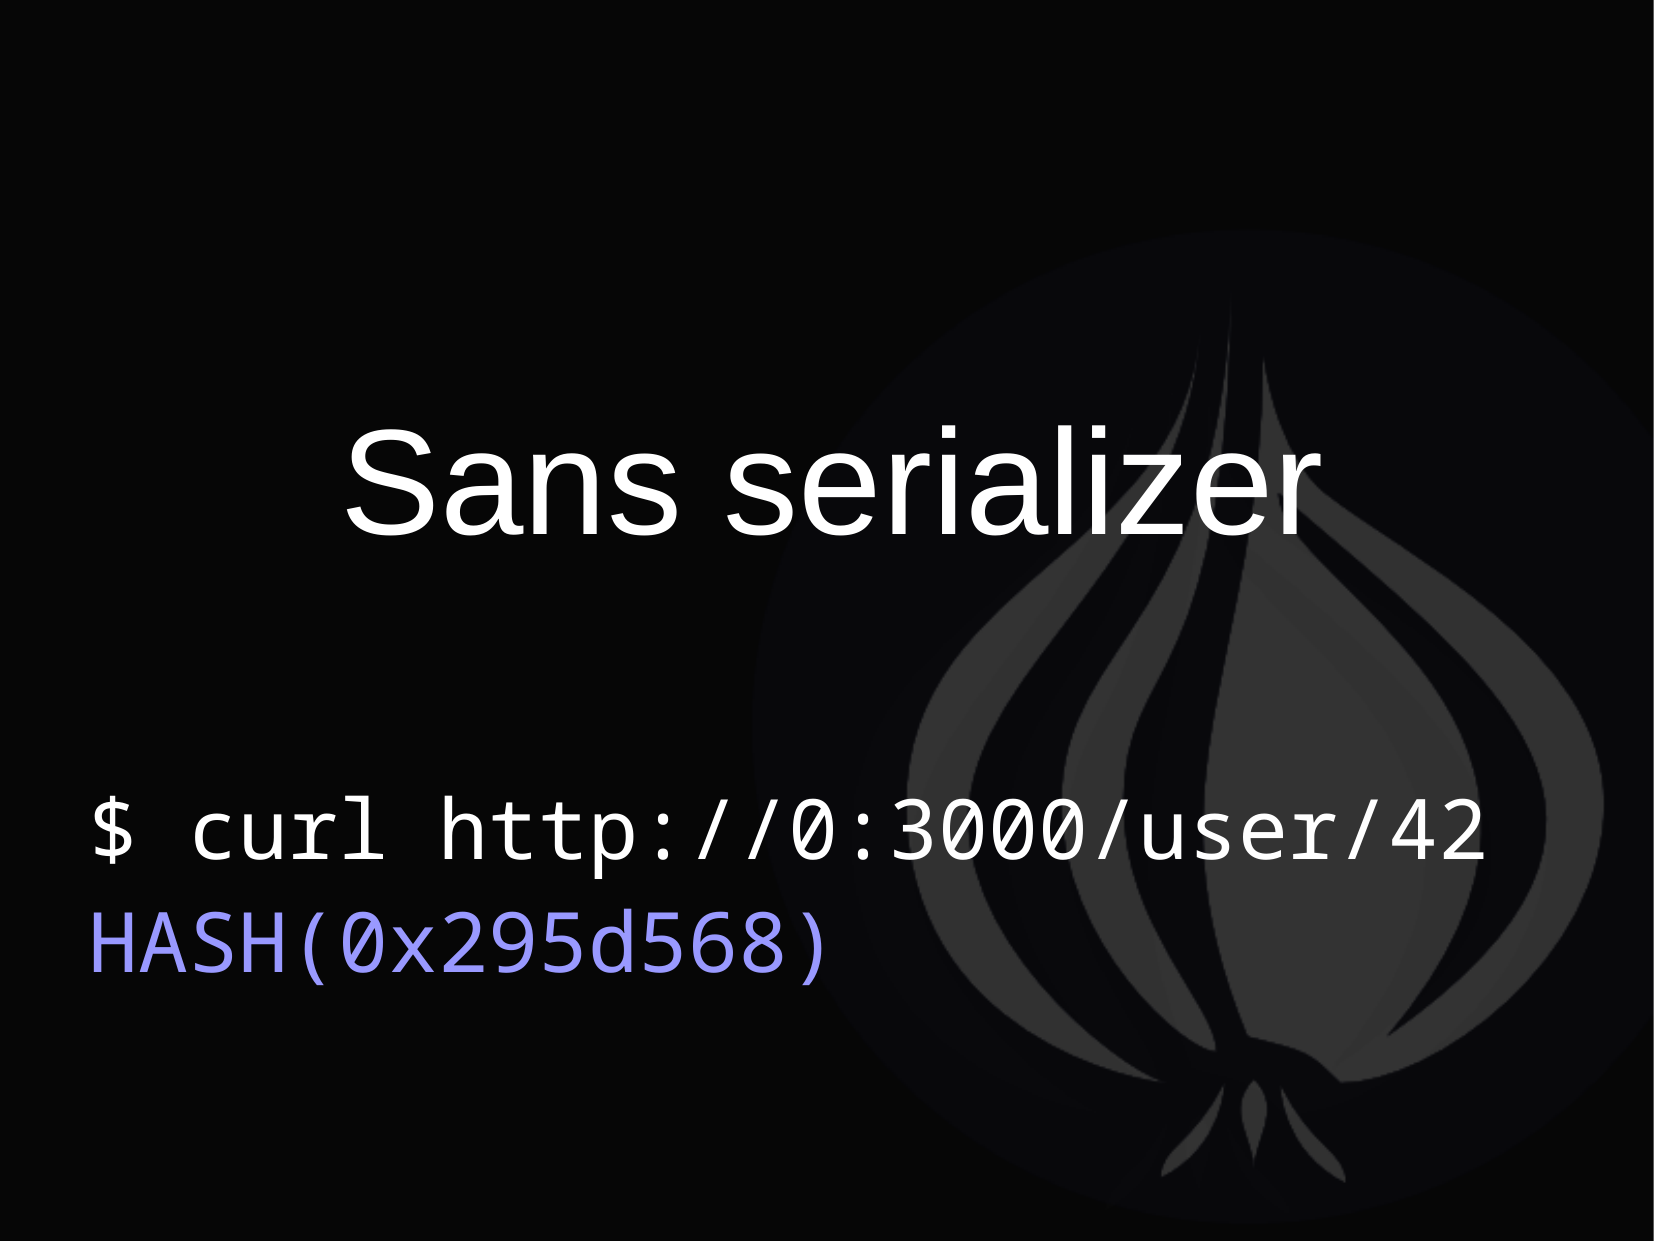

# Sans serializer
$ curl http://0:3000/user/42
HASH(0x295d568)